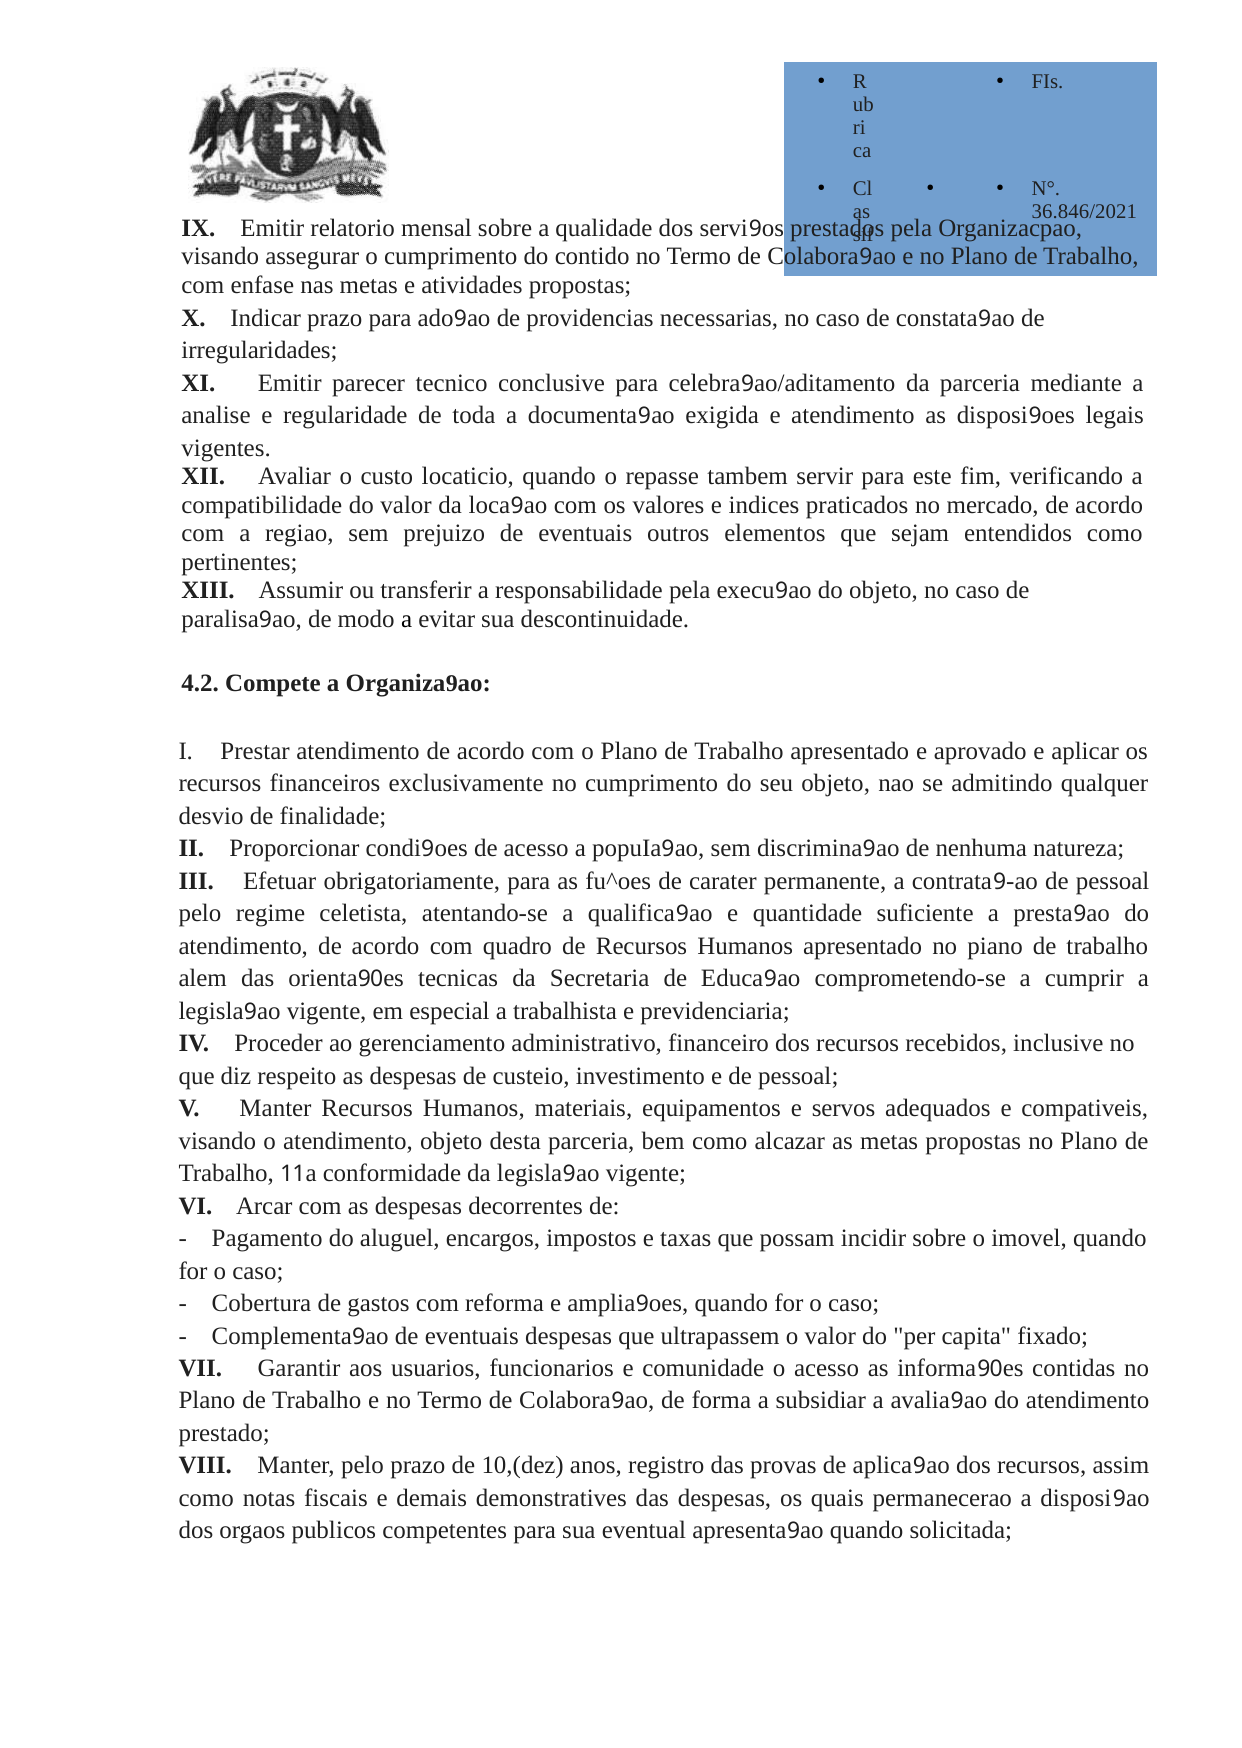

| Rubrica | | FIs. |
| --- | --- | --- |
| Classif. | PA | N°. 36.846/2021 |
IX. Emitir relatorio mensal sobre a qualidade dos servi9os prestados pela Organizacpao, visando assegurar o cumprimento do contido no Termo de Colabora9ao e no Plano de Trabalho, com enfase nas metas e atividades propostas;
X. Indicar prazo para ado9ao de providencias necessarias, no caso de constata9ao de irregularidades;
XI. Emitir parecer tecnico conclusive para celebra9ao/aditamento da parceria mediante a analise e regularidade de toda a documenta9ao exigida e atendimento as disposi9oes legais vigentes.
XII. Avaliar o custo locaticio, quando o repasse tambem servir para este fim, verificando a compatibilidade do valor da loca9ao com os valores e indices praticados no mercado, de acordo com a regiao, sem prejuizo de eventuais outros elementos que sejam entendidos como pertinentes;
XIII. Assumir ou transferir a responsabilidade pela execu9ao do objeto, no caso de paralisa9ao, de modo a evitar sua descontinuidade.
4.2. Compete a Organiza9ao:
I. Prestar atendimento de acordo com o Plano de Trabalho apresentado e aprovado e aplicar os recursos financeiros exclusivamente no cumprimento do seu objeto, nao se admitindo qualquer desvio de finalidade;
II. Proporcionar condi9oes de acesso a popuIa9ao, sem discrimina9ao de nenhuma natureza;
III. Efetuar obrigatoriamente, para as fu^oes de carater permanente, a contrata9-ao de pessoal pelo regime celetista, atentando-se a qualifica9ao e quantidade suficiente a presta9ao do atendimento, de acordo com quadro de Recursos Humanos apresentado no piano de trabalho alem das orienta90es tecnicas da Secretaria de Educa9ao comprometendo-se a cumprir a legisla9ao vigente, em especial a trabalhista e previdenciaria;
IV. Proceder ao gerenciamento administrativo, financeiro dos recursos recebidos, inclusive no que diz respeito as despesas de custeio, investimento e de pessoal;
V. Manter Recursos Humanos, materiais, equipamentos e servos adequados e compativeis, visando o atendimento, objeto desta parceria, bem como alcazar as metas propostas no Plano de Trabalho, 11a conformidade da legisla9ao vigente;
VI. Arcar com as despesas decorrentes de:
- Pagamento do aluguel, encargos, impostos e taxas que possam incidir sobre o imovel, quando for o caso;
- Cobertura de gastos com reforma e amplia9oes, quando for o caso;
- Complementa9ao de eventuais despesas que ultrapassem o valor do "per capita" fixado;
VII. Garantir aos usuarios, funcionarios e comunidade o acesso as informa90es contidas no Plano de Trabalho e no Termo de Colabora9ao, de forma a subsidiar a avalia9ao do atendimento prestado;
VIII. Manter, pelo prazo de 10,(dez) anos, registro das provas de aplica9ao dos recursos, assim como notas fiscais e demais demonstratives das despesas, os quais permanecerao a disposi9ao dos orgaos publicos competentes para sua eventual apresenta9ao quando solicitada;